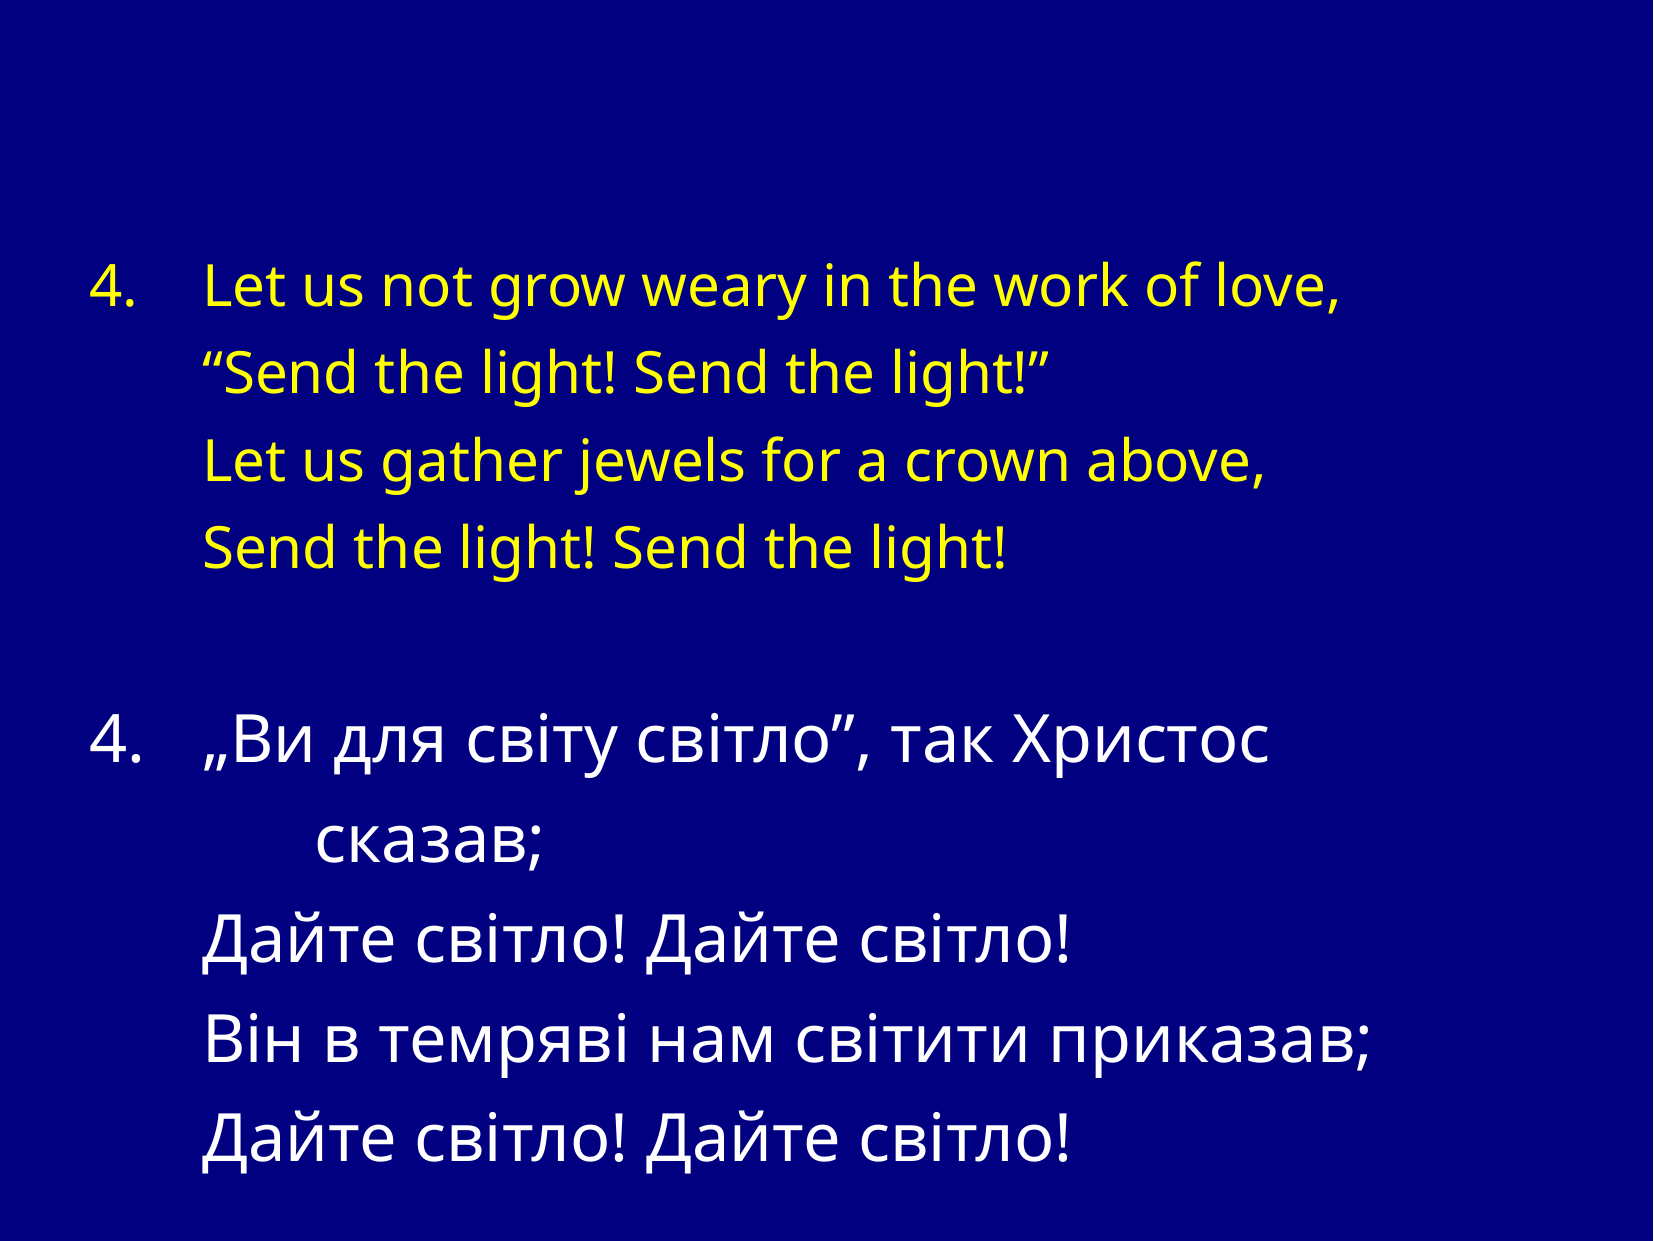

4.	Let us not grow weary in the work of love,
	“Send the light! Send the light!”
	Let us gather jewels for a crown above,
	Send the light! Send the light!
4.	„Ви для світу світло”, так Христос
		сказав;
	Дайте світло! Дайте світло!
	Він в темряві нам світити приказав;
	Дайте світло! Дайте світло!